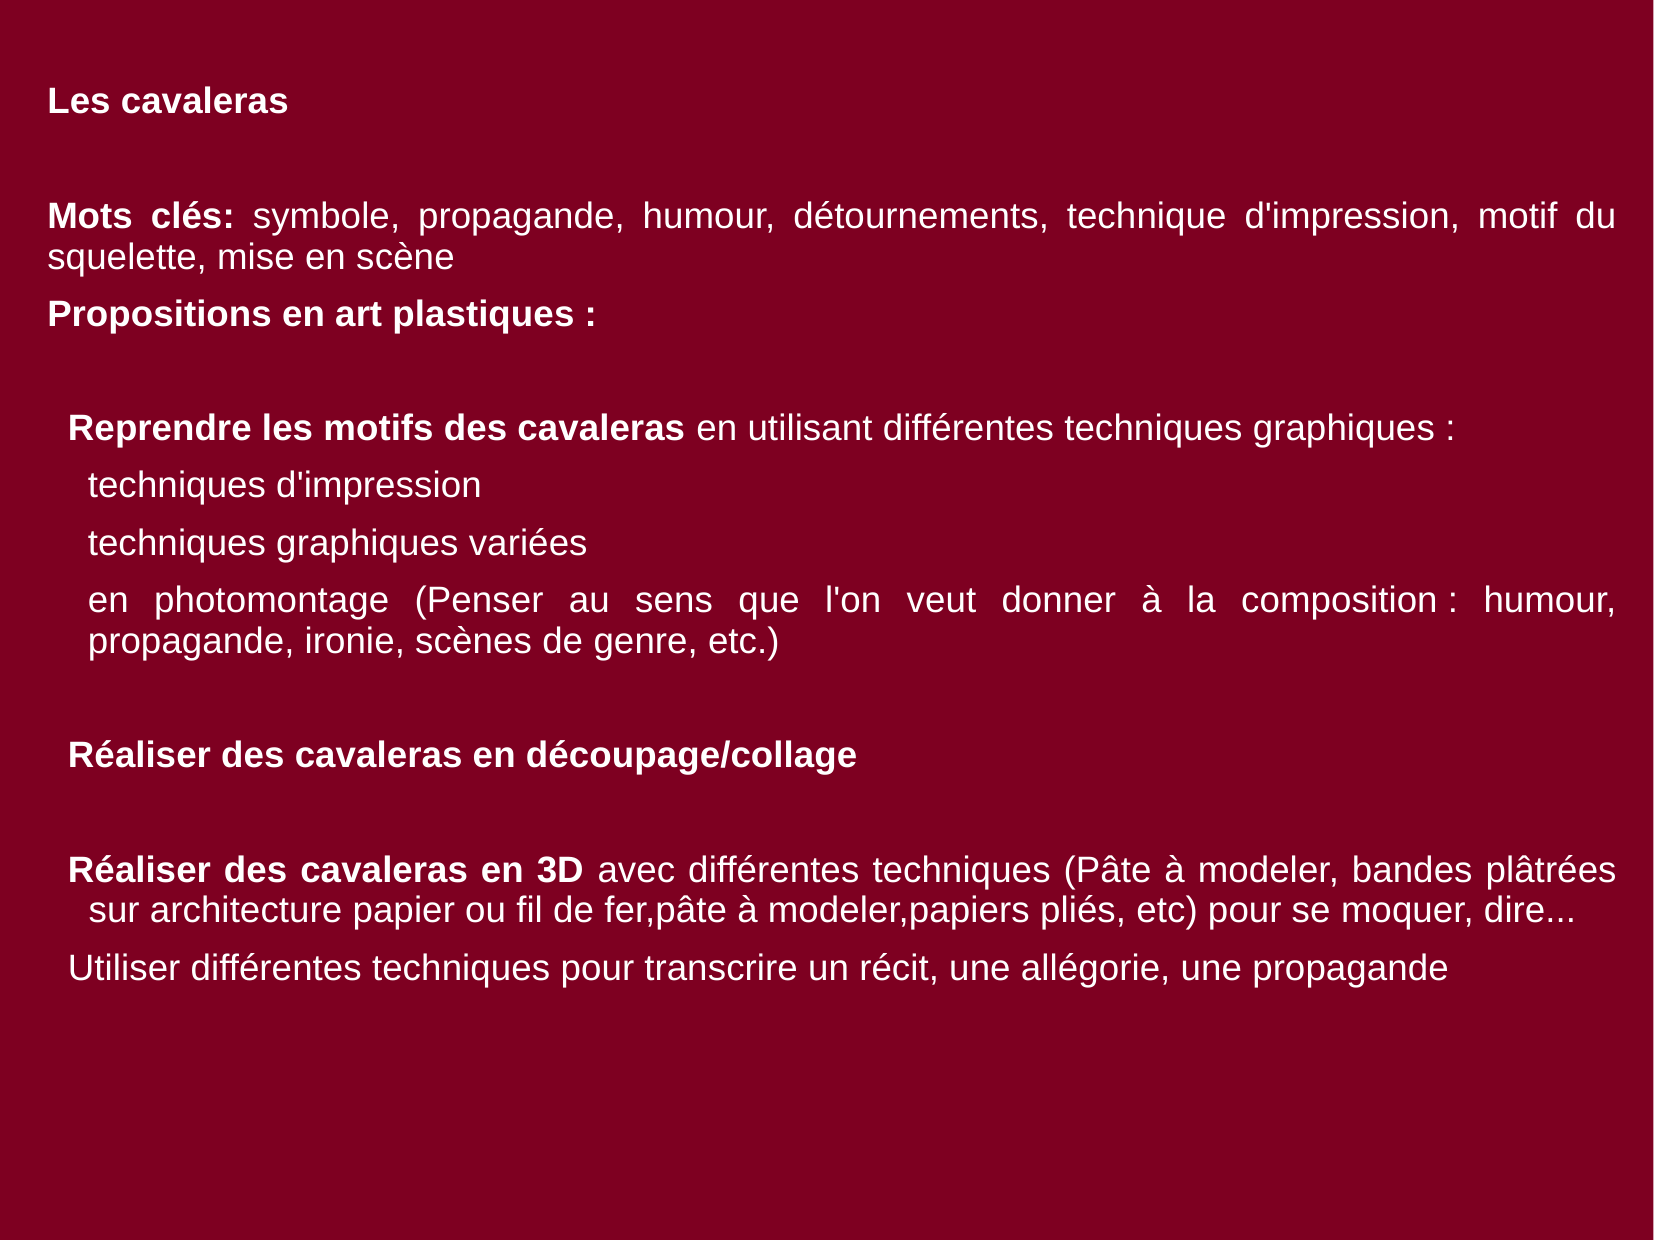

# Les cavaleras
Mots clés: symbole, propagande, humour, détournements, technique d'impression, motif du squelette, mise en scène
Propositions en art plastiques :
Reprendre les motifs des cavaleras en utilisant différentes techniques graphiques :
techniques d'impression
techniques graphiques variées
en photomontage (Penser au sens que l'on veut donner à la composition : humour, propagande, ironie, scènes de genre, etc.)
Réaliser des cavaleras en découpage/collage
Réaliser des cavaleras en 3D avec différentes techniques (Pâte à modeler, bandes plâtrées sur architecture papier ou fil de fer,pâte à modeler,papiers pliés, etc) pour se moquer, dire...
Utiliser différentes techniques pour transcrire un récit, une allégorie, une propagande